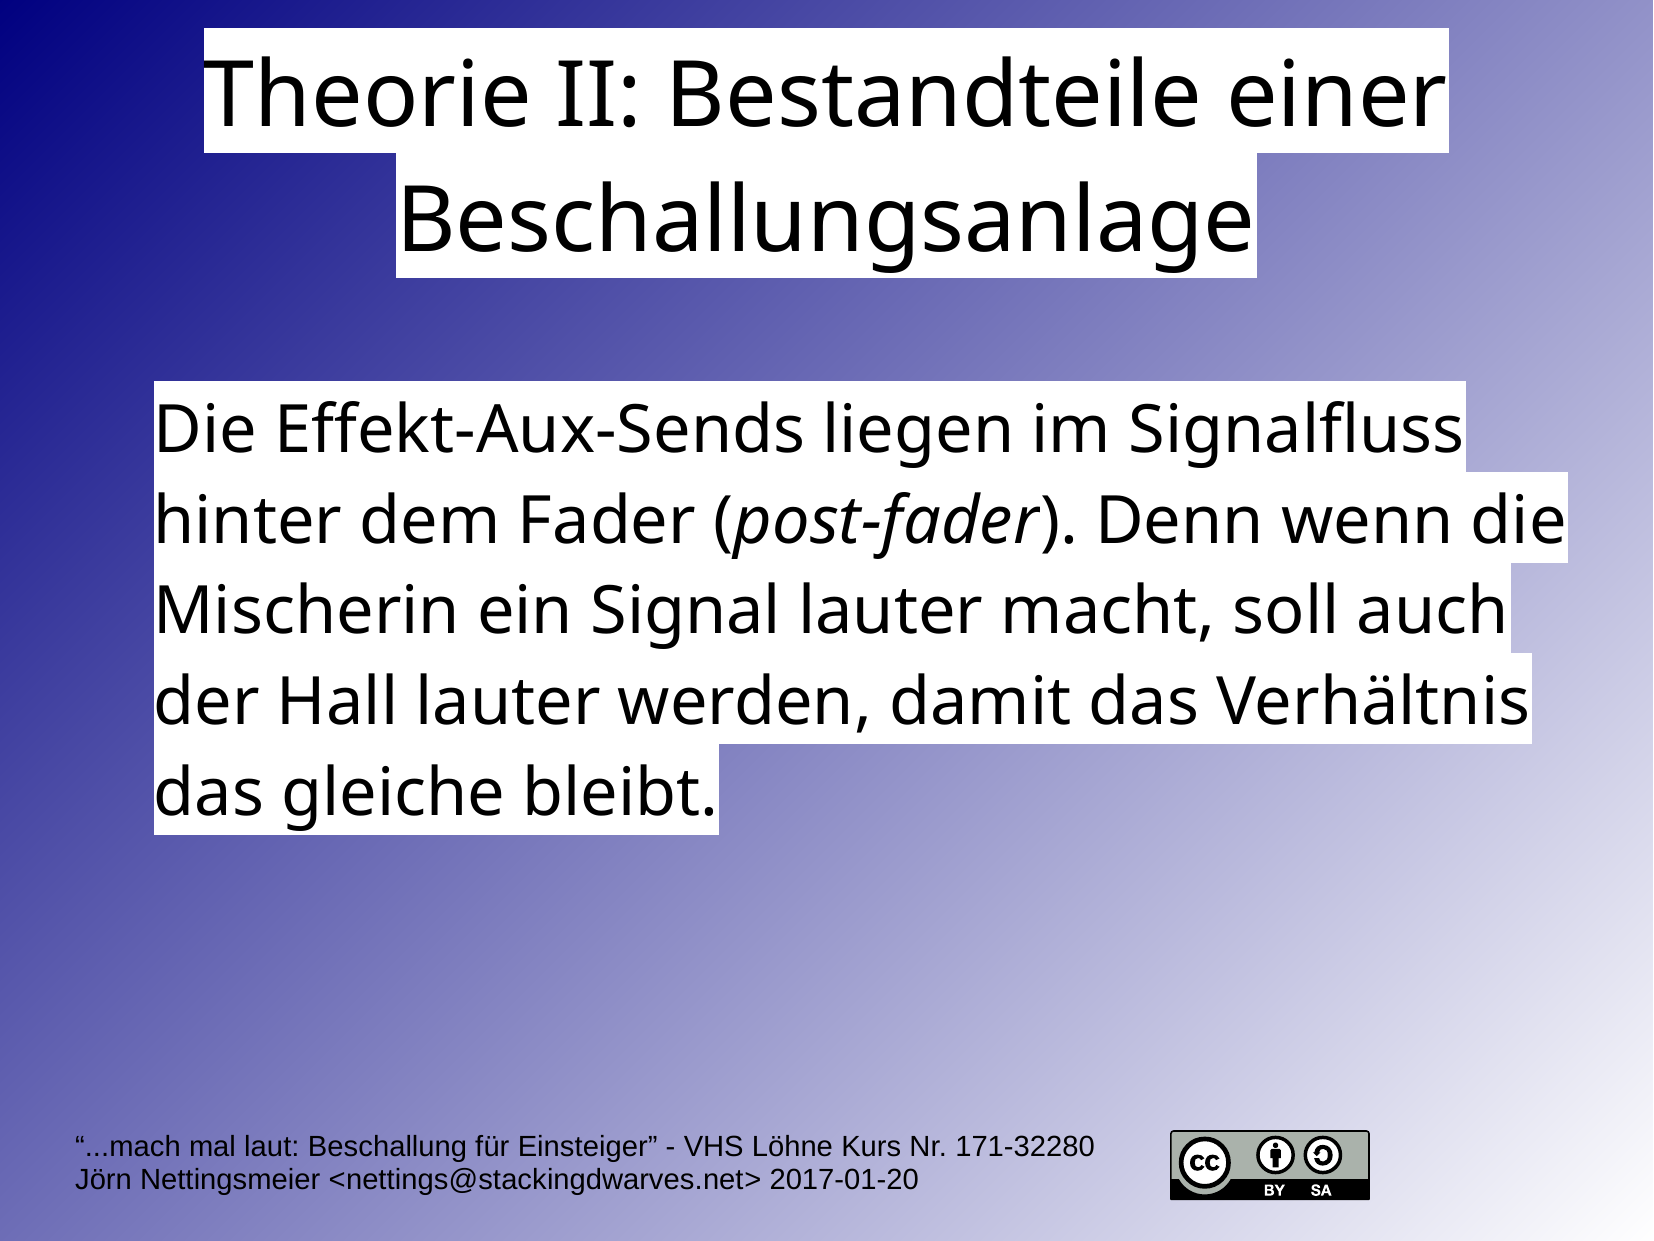

# Theorie II: Bestandteile einer Beschallungsanlage
Die Effekt-Aux-Sends liegen im Signalfluss hinter dem Fader (post-fader). Denn wenn die Mischerin ein Signal lauter macht, soll auch der Hall lauter werden, damit das Verhältnis das gleiche bleibt.